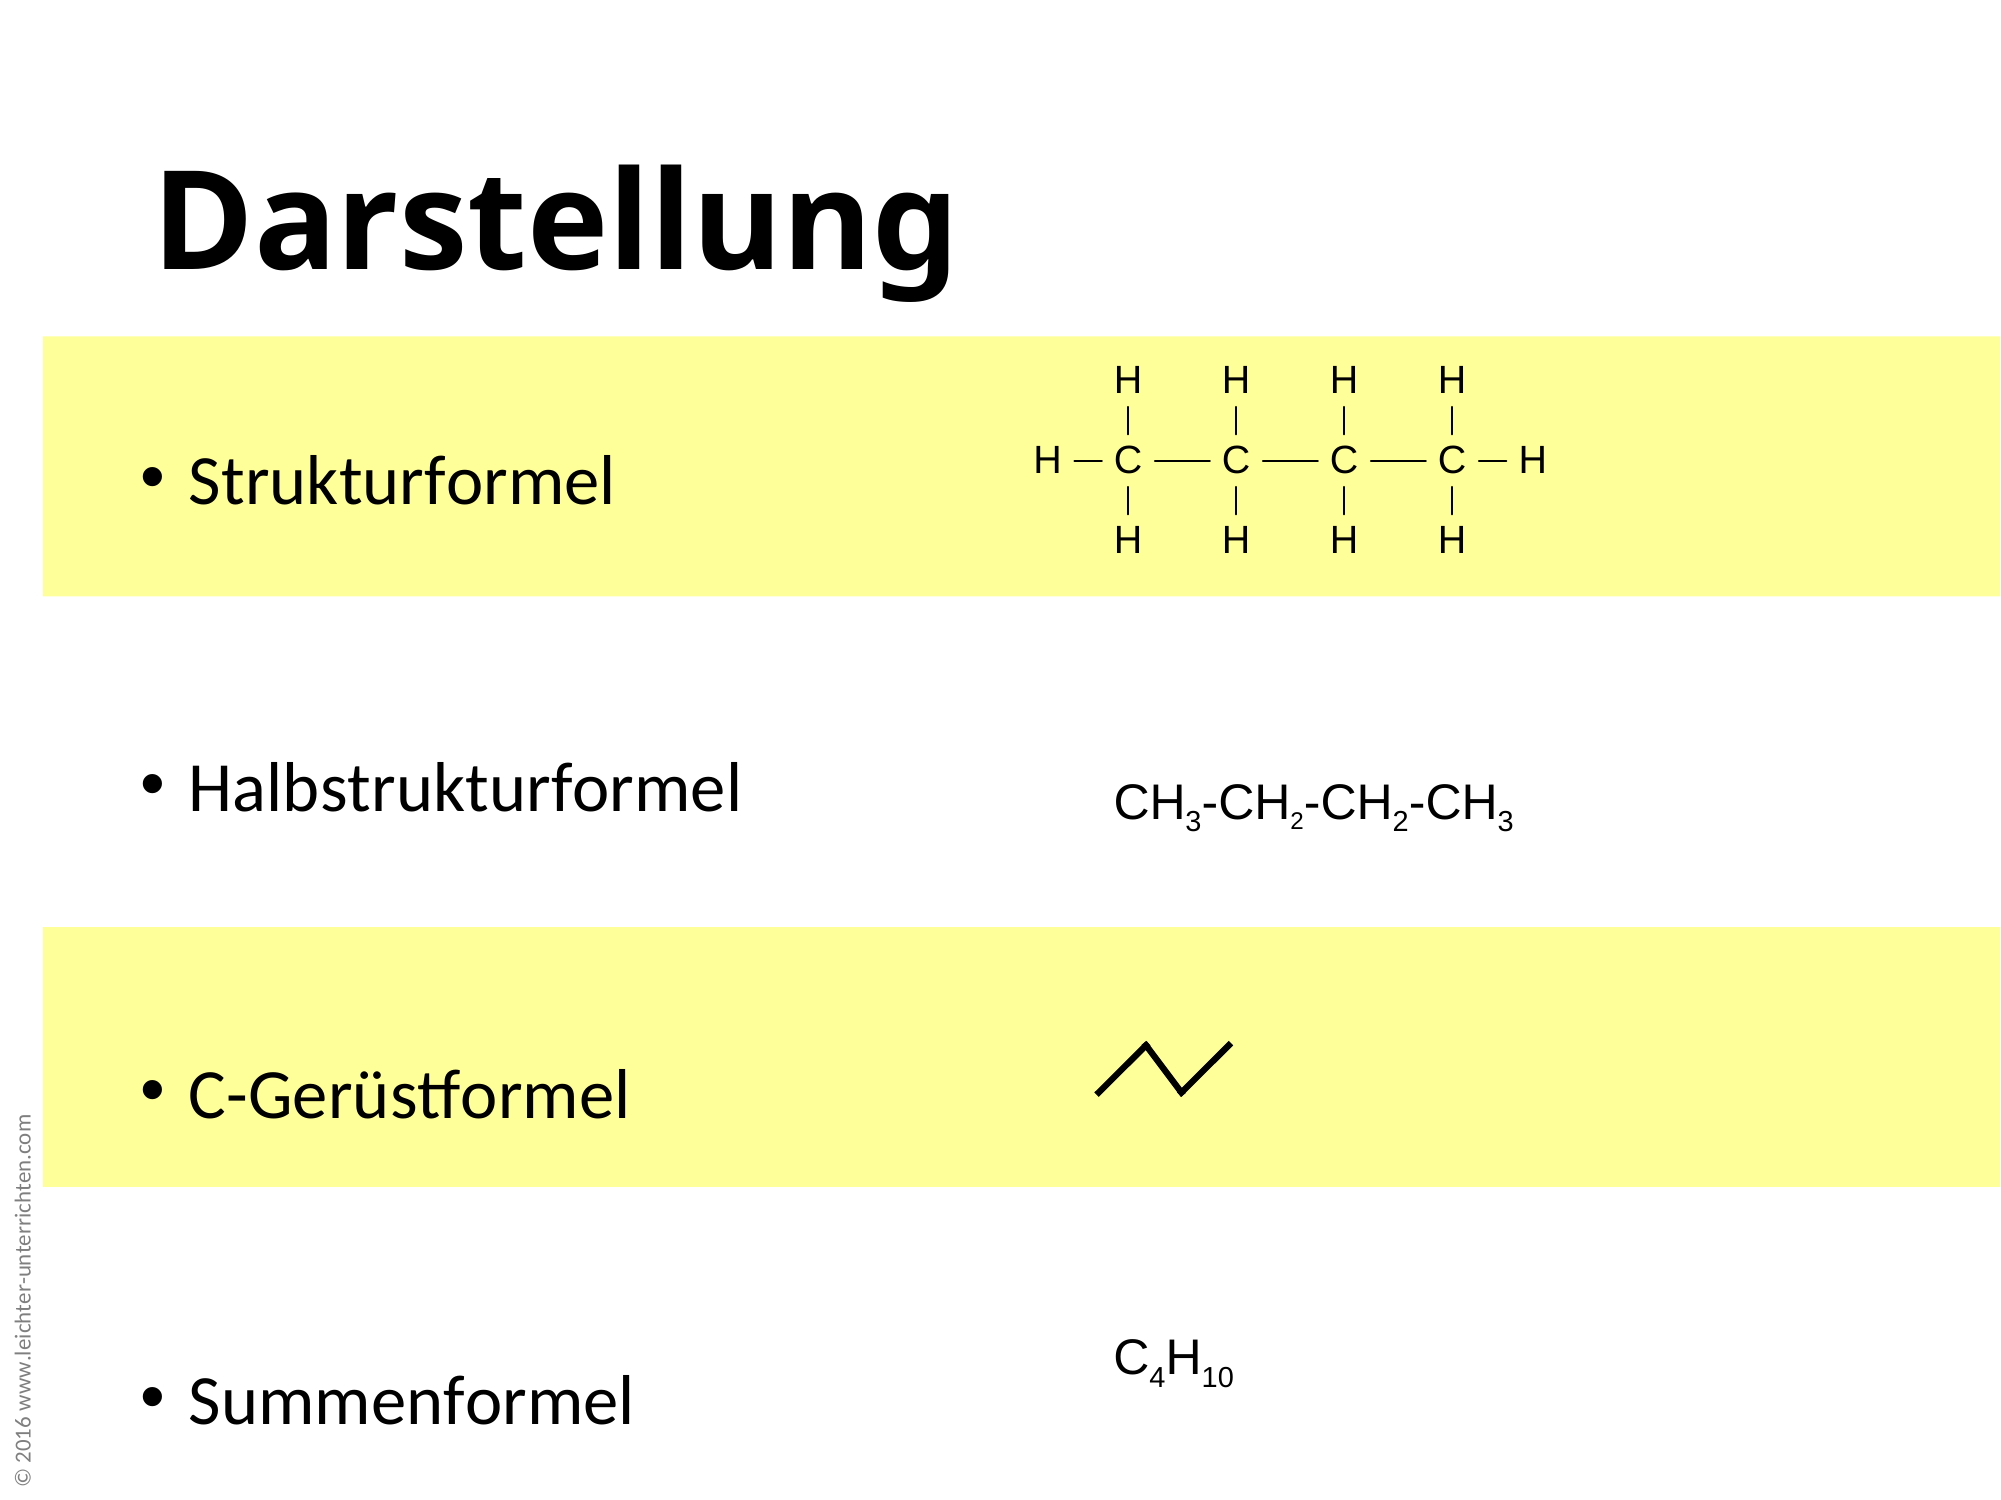

# Darstellung
Strukturformel
Halbstrukturformel
C-Gerüstformel
Summenformel
CH3-CH2-CH2-CH3
C4H10